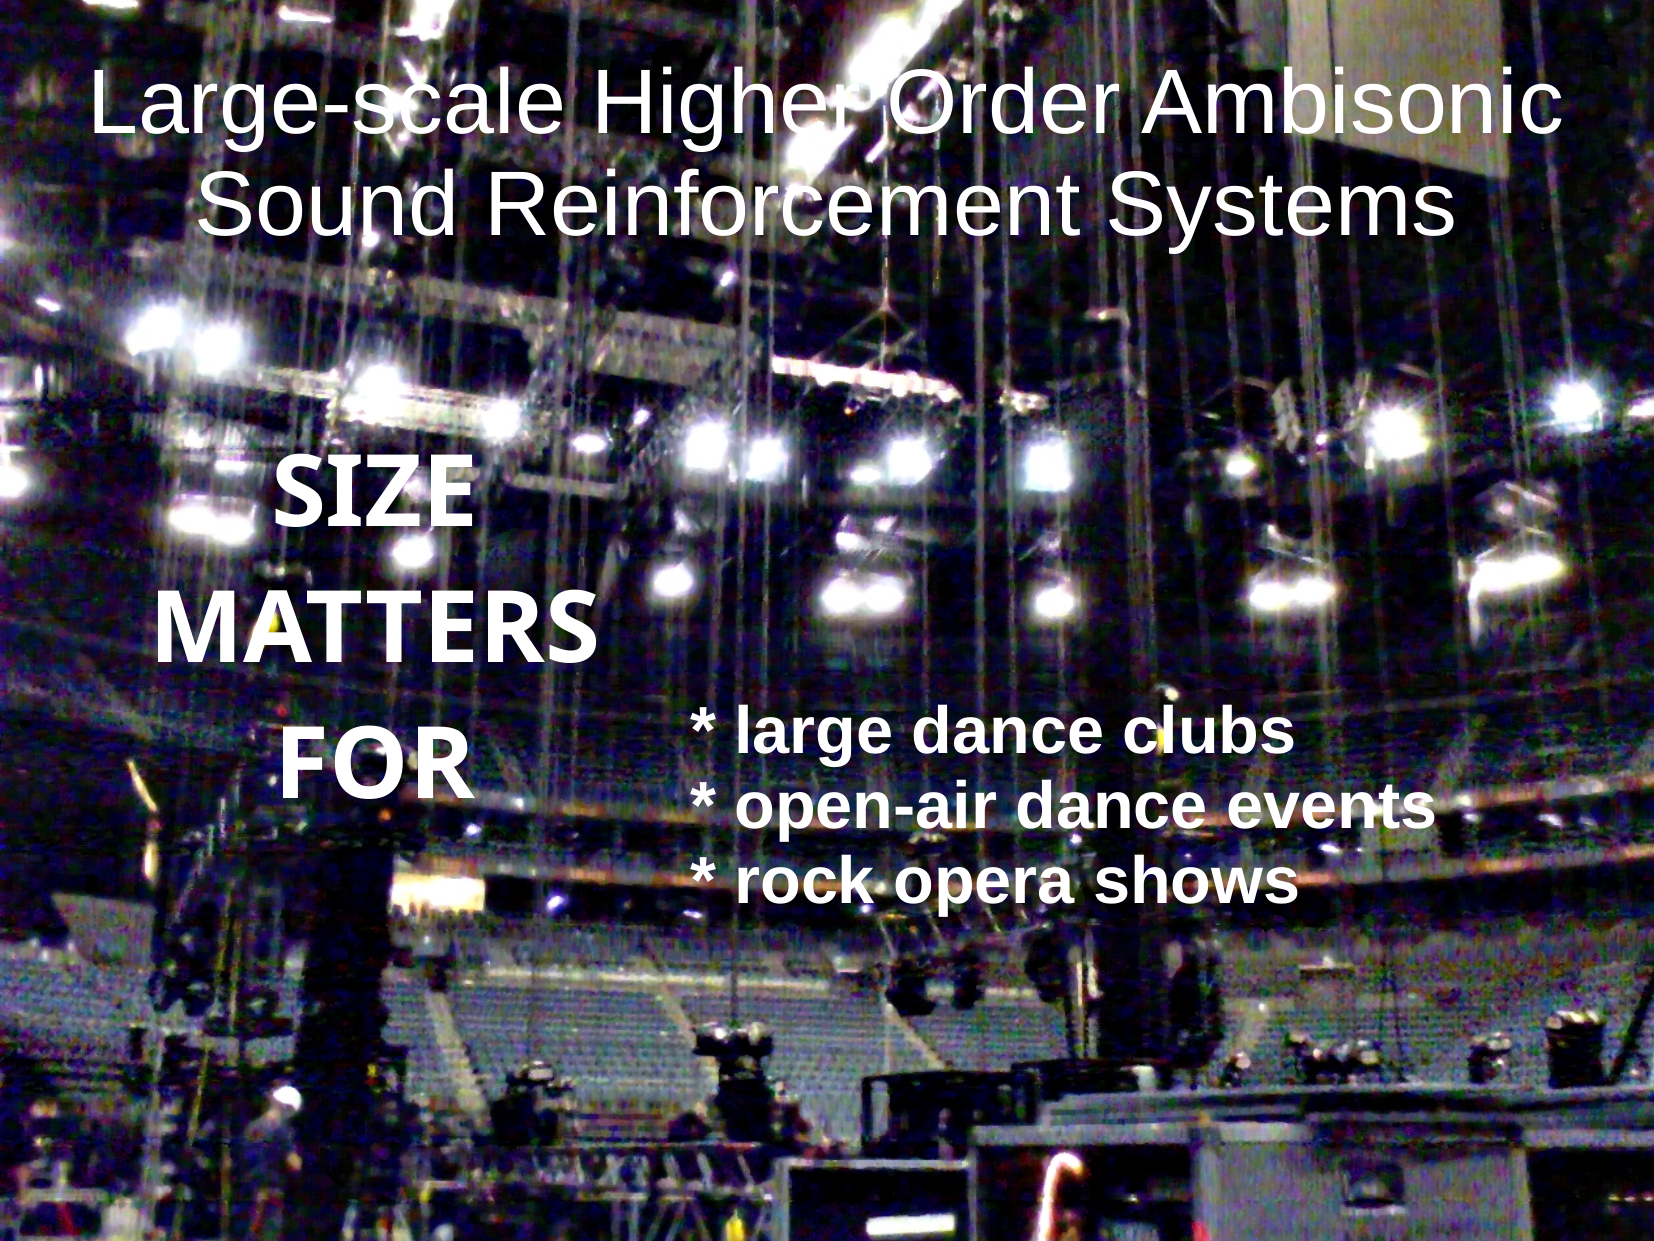

# Large-scale Higher Order Ambisonic Sound Reinforcement Systems
SIZE MATTERS FOR
* large dance clubs
* open-air dance events
* rock opera shows